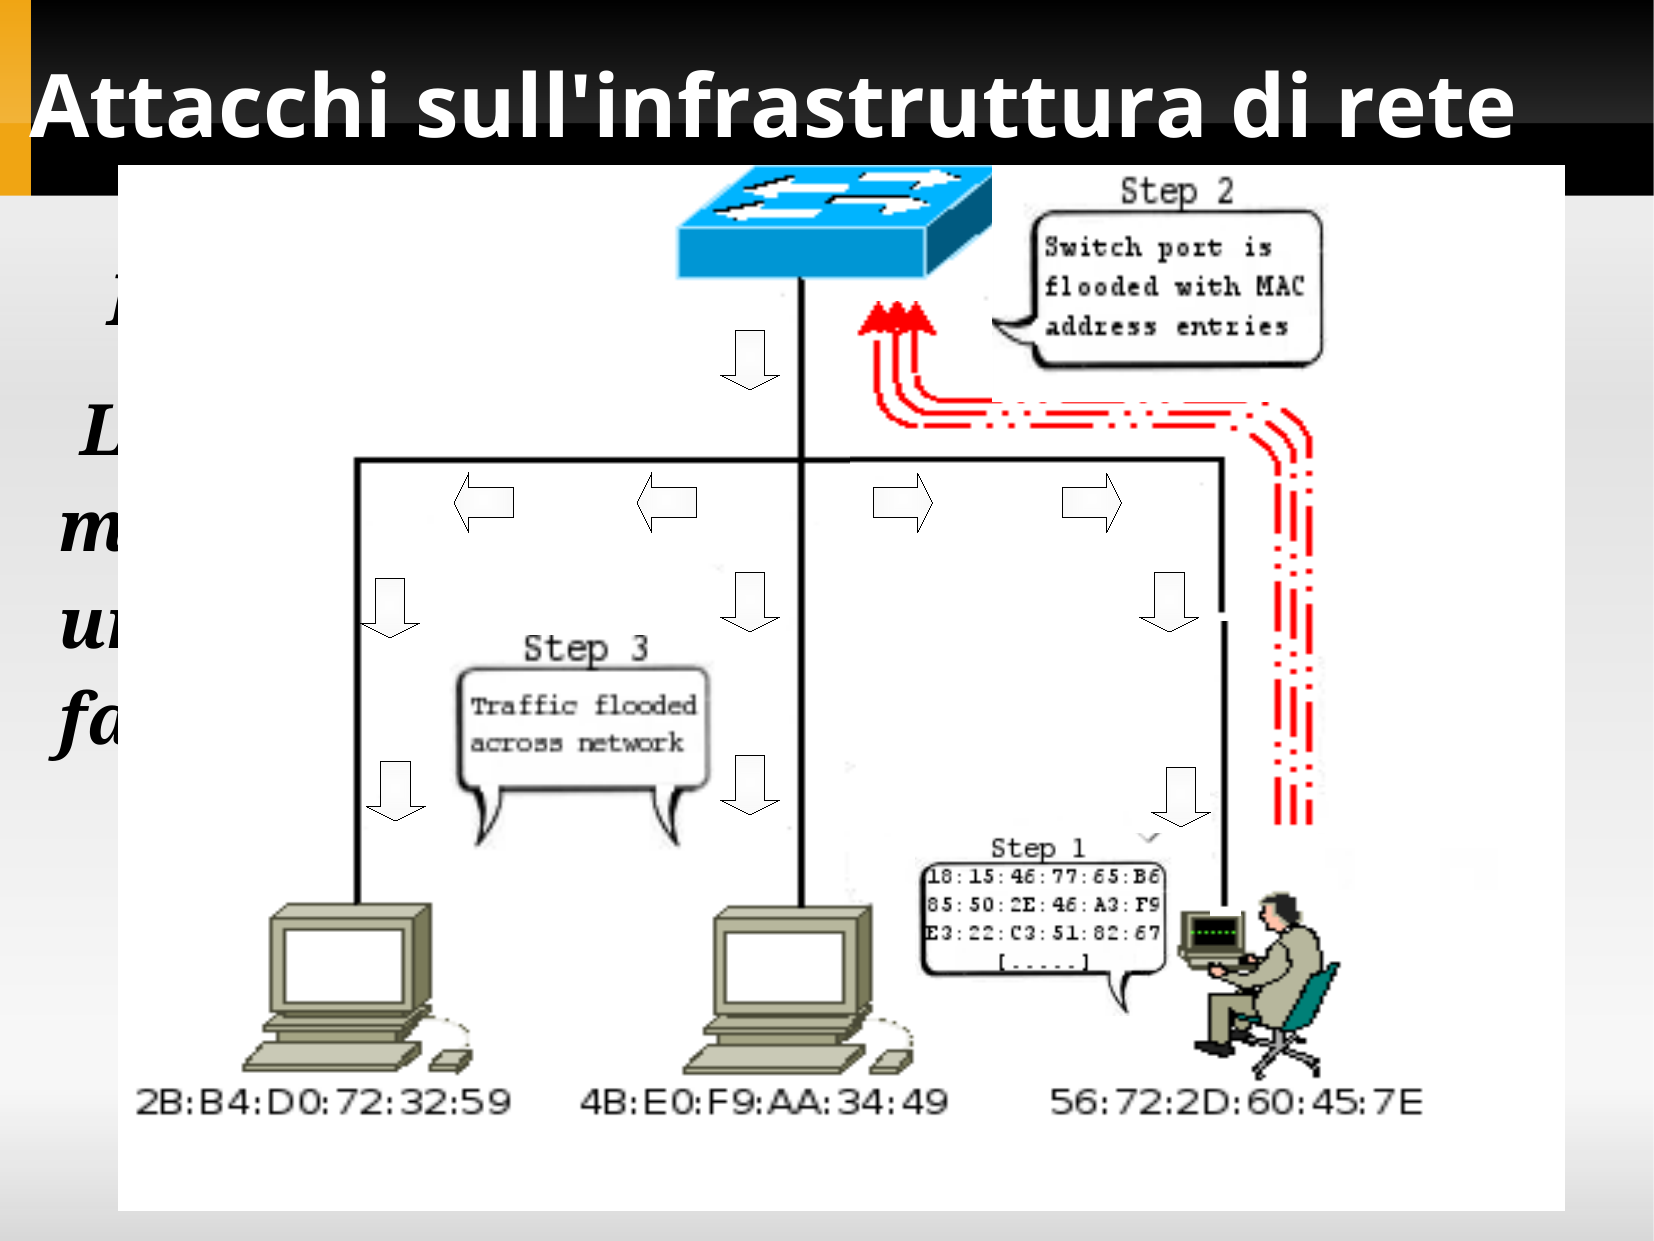

# Attacchi sull'infrastruttura di rete
Media Access Control (MAC) Flooding
L'attaccante tenta di ”inondare” la memoria interna degli switch, inviando una grande quantità di indirizzi MAC falsificati.
CAM Table Overflow